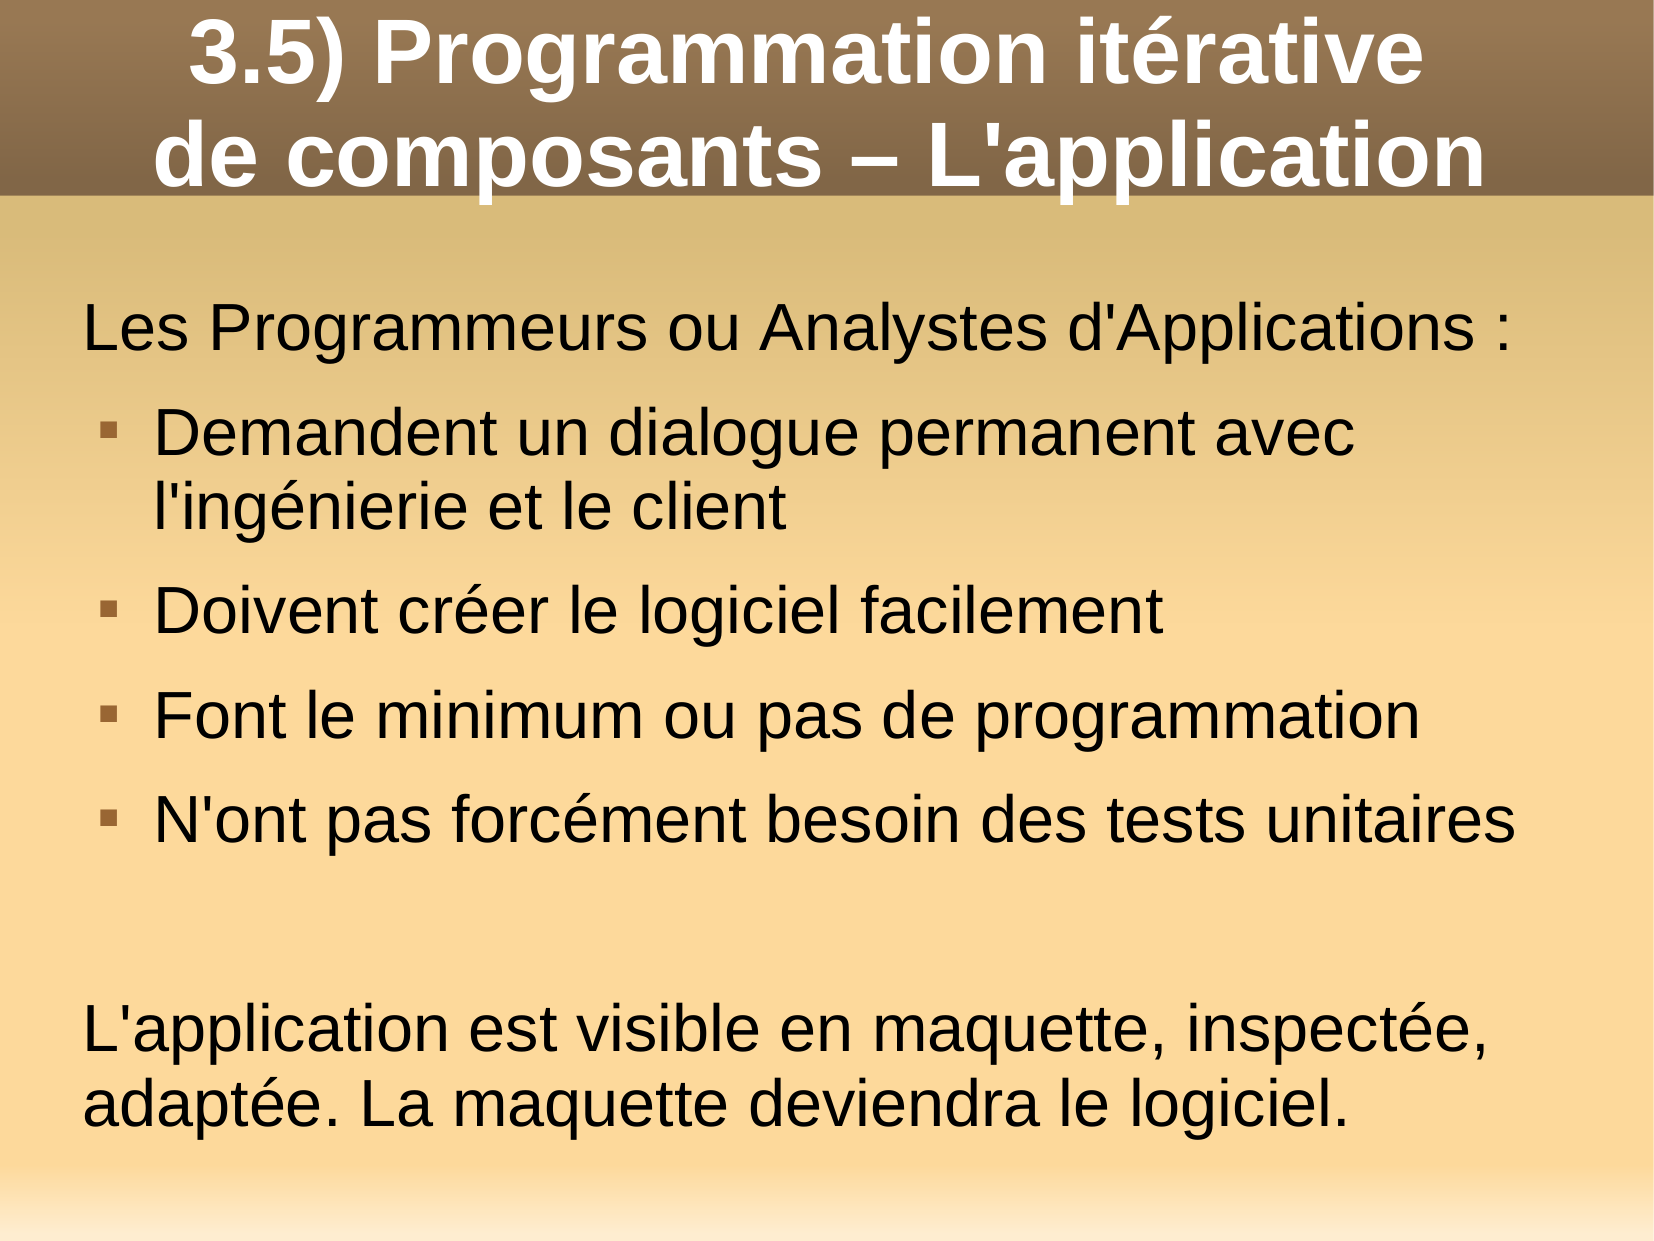

# 3.5) Programmation itérative de composants – L'application
Les Programmeurs ou Analystes d'Applications :
Demandent un dialogue permanent avec l'ingénierie et le client
Doivent créer le logiciel facilement
Font le minimum ou pas de programmation
N'ont pas forcément besoin des tests unitaires
L'application est visible en maquette, inspectée, adaptée. La maquette deviendra le logiciel.